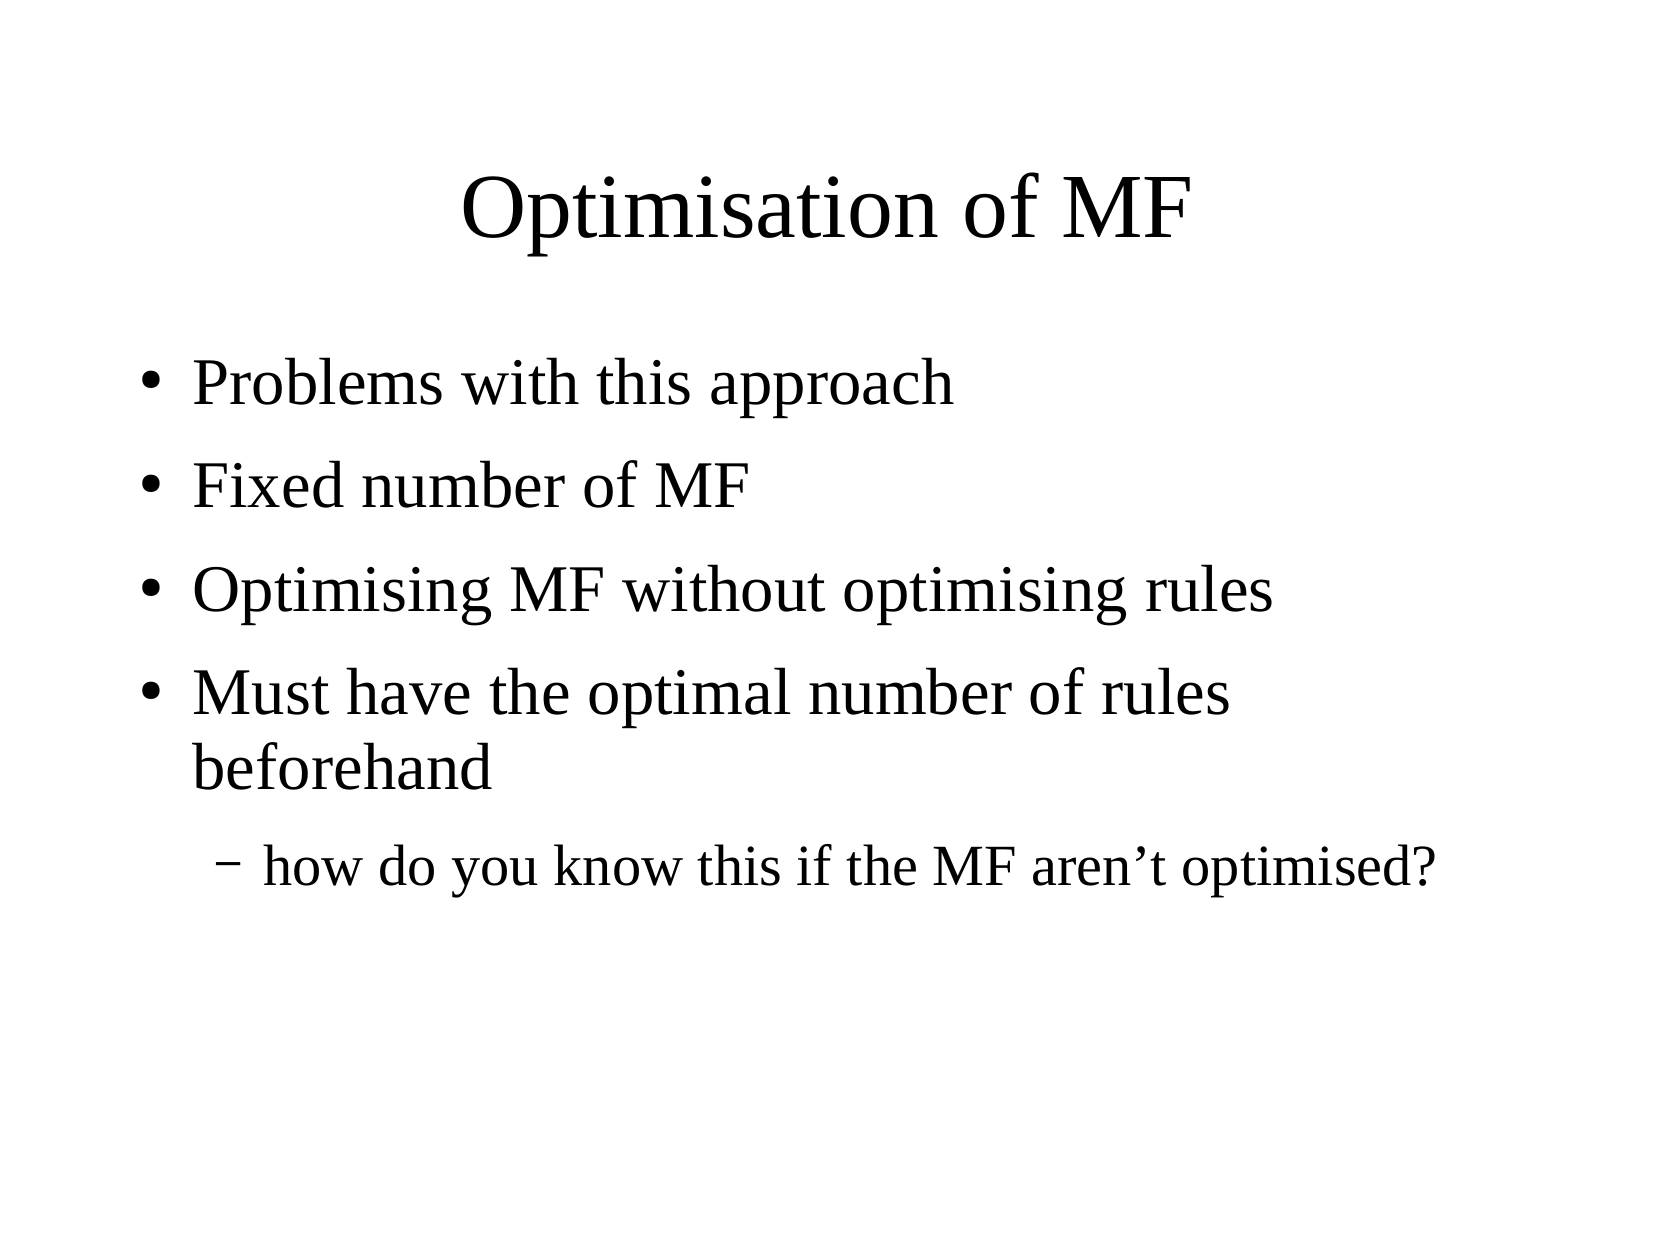

# Optimisation of MF
Problems with this approach
Fixed number of MF
Optimising MF without optimising rules
Must have the optimal number of rules beforehand
how do you know this if the MF aren’t optimised?